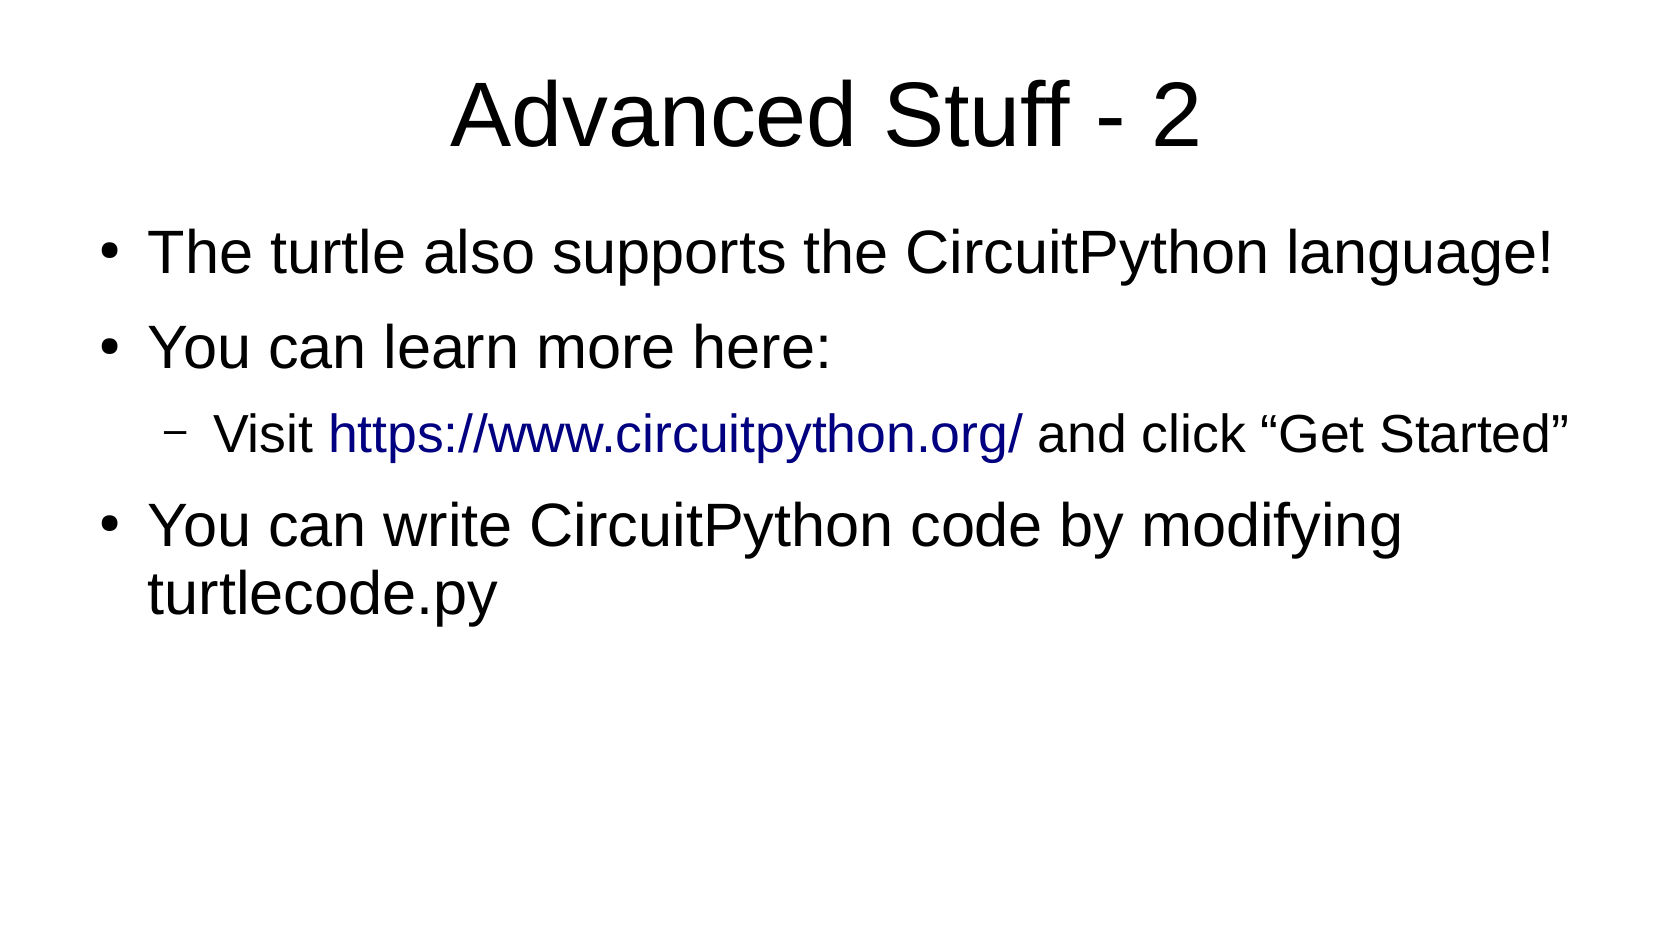

# Advanced Stuff - 2
The turtle also supports the CircuitPython language!
You can learn more here:
Visit https://www.circuitpython.org/ and click “Get Started”
You can write CircuitPython code by modifying turtlecode.py